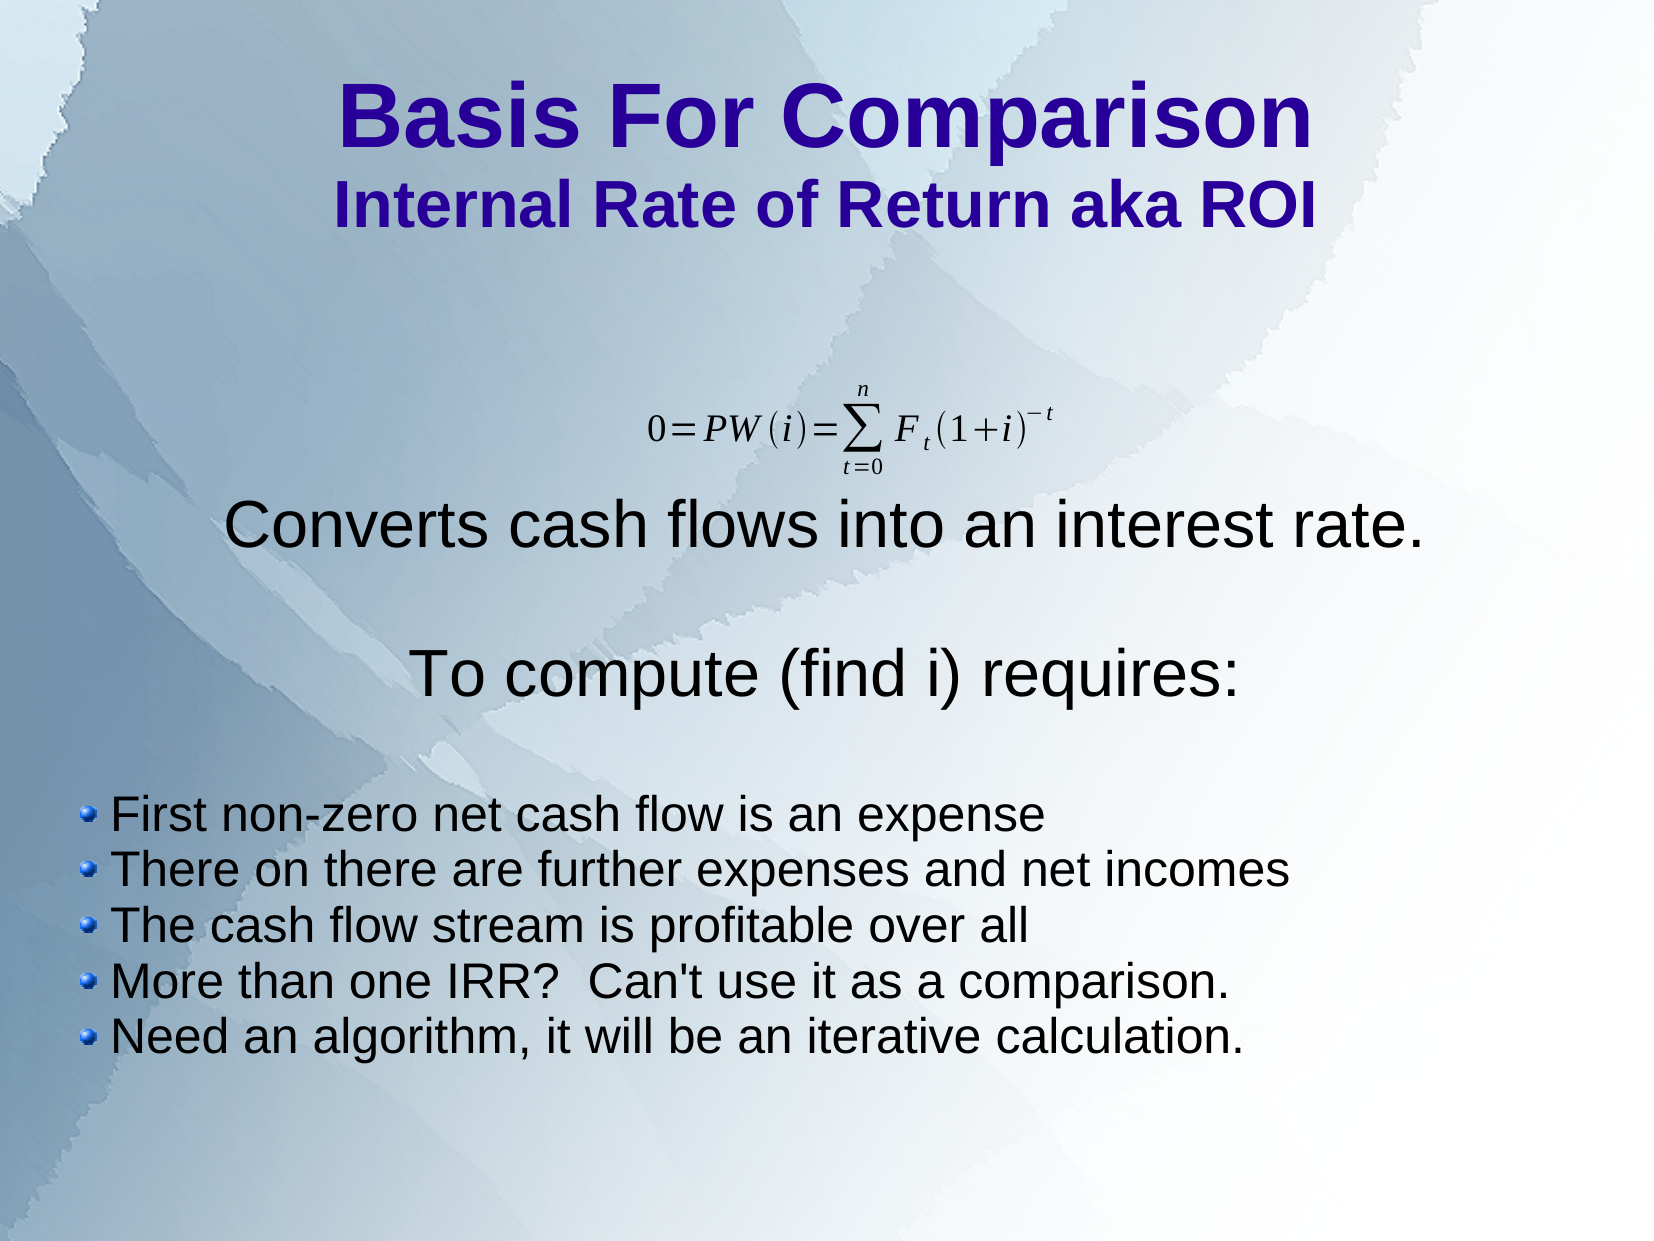

# Basis For Comparison Internal Rate of Return aka ROI
Converts cash flows into an interest rate.
To compute (find i) requires:
 First non-zero net cash flow is an expense
 There on there are further expenses and net incomes
 The cash flow stream is profitable over all
 More than one IRR? Can't use it as a comparison.
 Need an algorithm, it will be an iterative calculation.